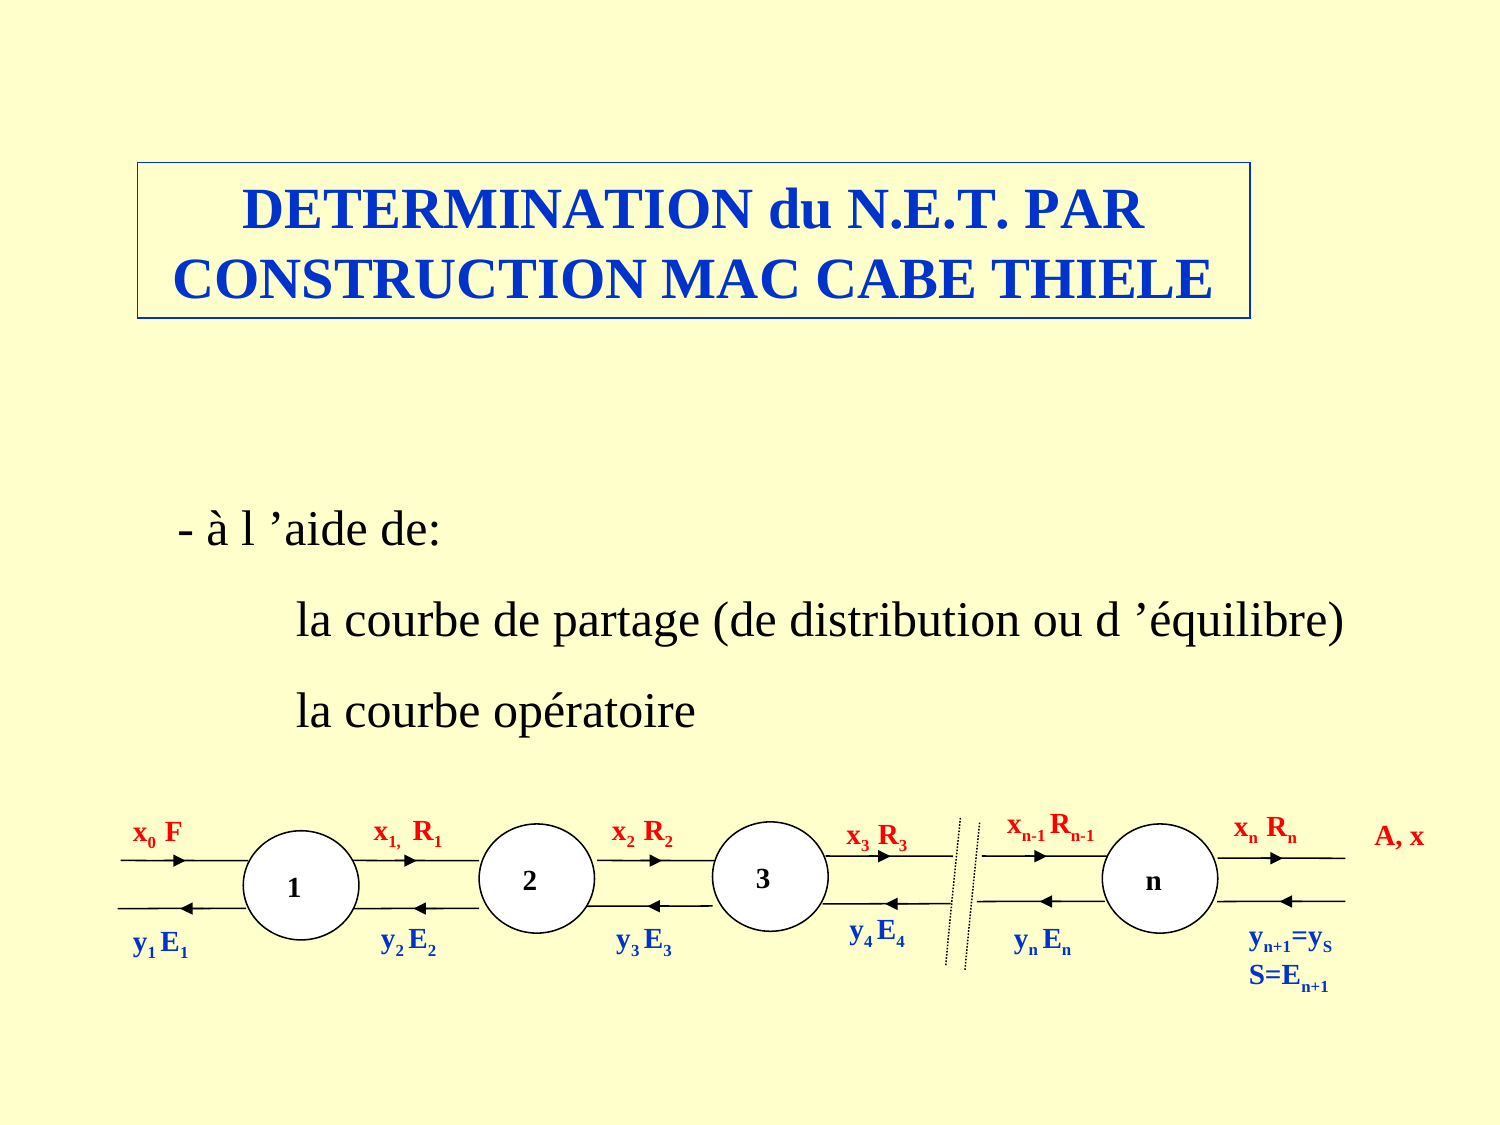

DETERMINATION du N.E.T. PAR CONSTRUCTION MAC CABE THIELE
- à l ’aide de:
 	la courbe de partage (de distribution ou d ’équilibre)
	la courbe opératoire
xn-1 Rn-1
yn En
xn Rn
x1, R1
x2 R2
y3 E3
x0 F
x3 R3
y4 E4
A, x
3
2
n
1
yn+1=yS
S=En+1
y2 E2
y1 E1